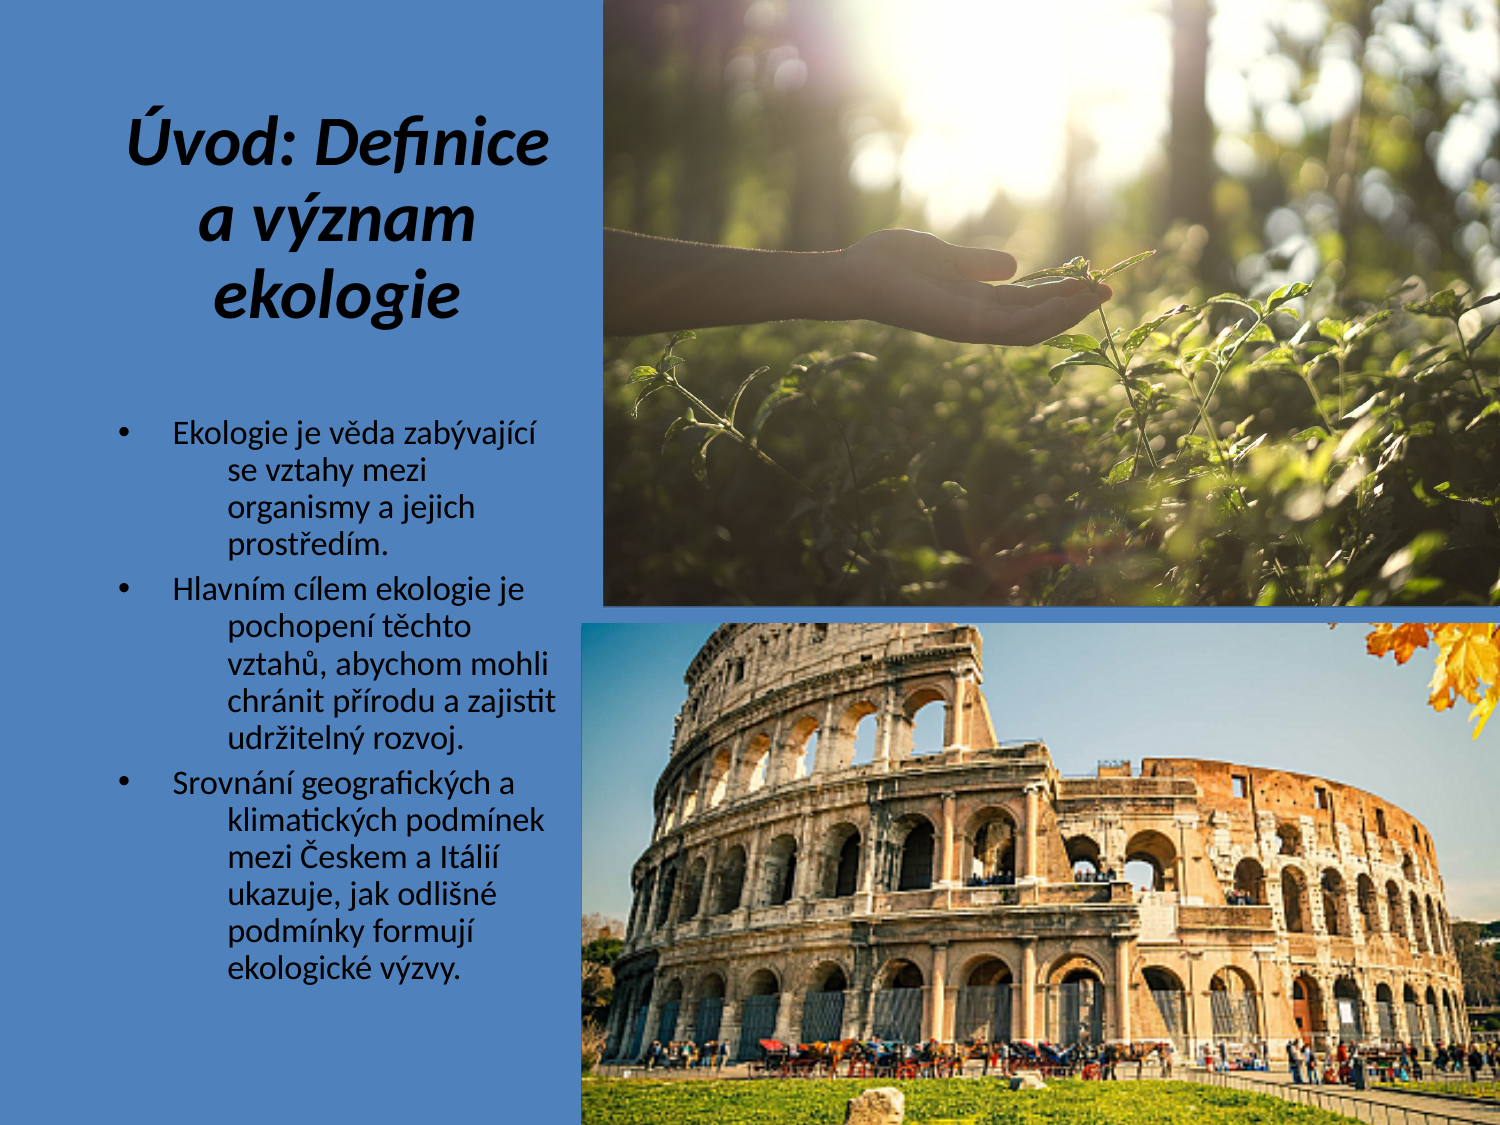

# Úvod: Definice a význam ekologie
Ekologie je věda zabývající se vztahy mezi organismy a jejich prostředím.
Hlavním cílem ekologie je pochopení těchto vztahů, abychom mohli chránit přírodu a zajistit udržitelný rozvoj.
Srovnání geografických a klimatických podmínek mezi Českem a Itálií ukazuje, jak odlišné podmínky formují ekologické výzvy.